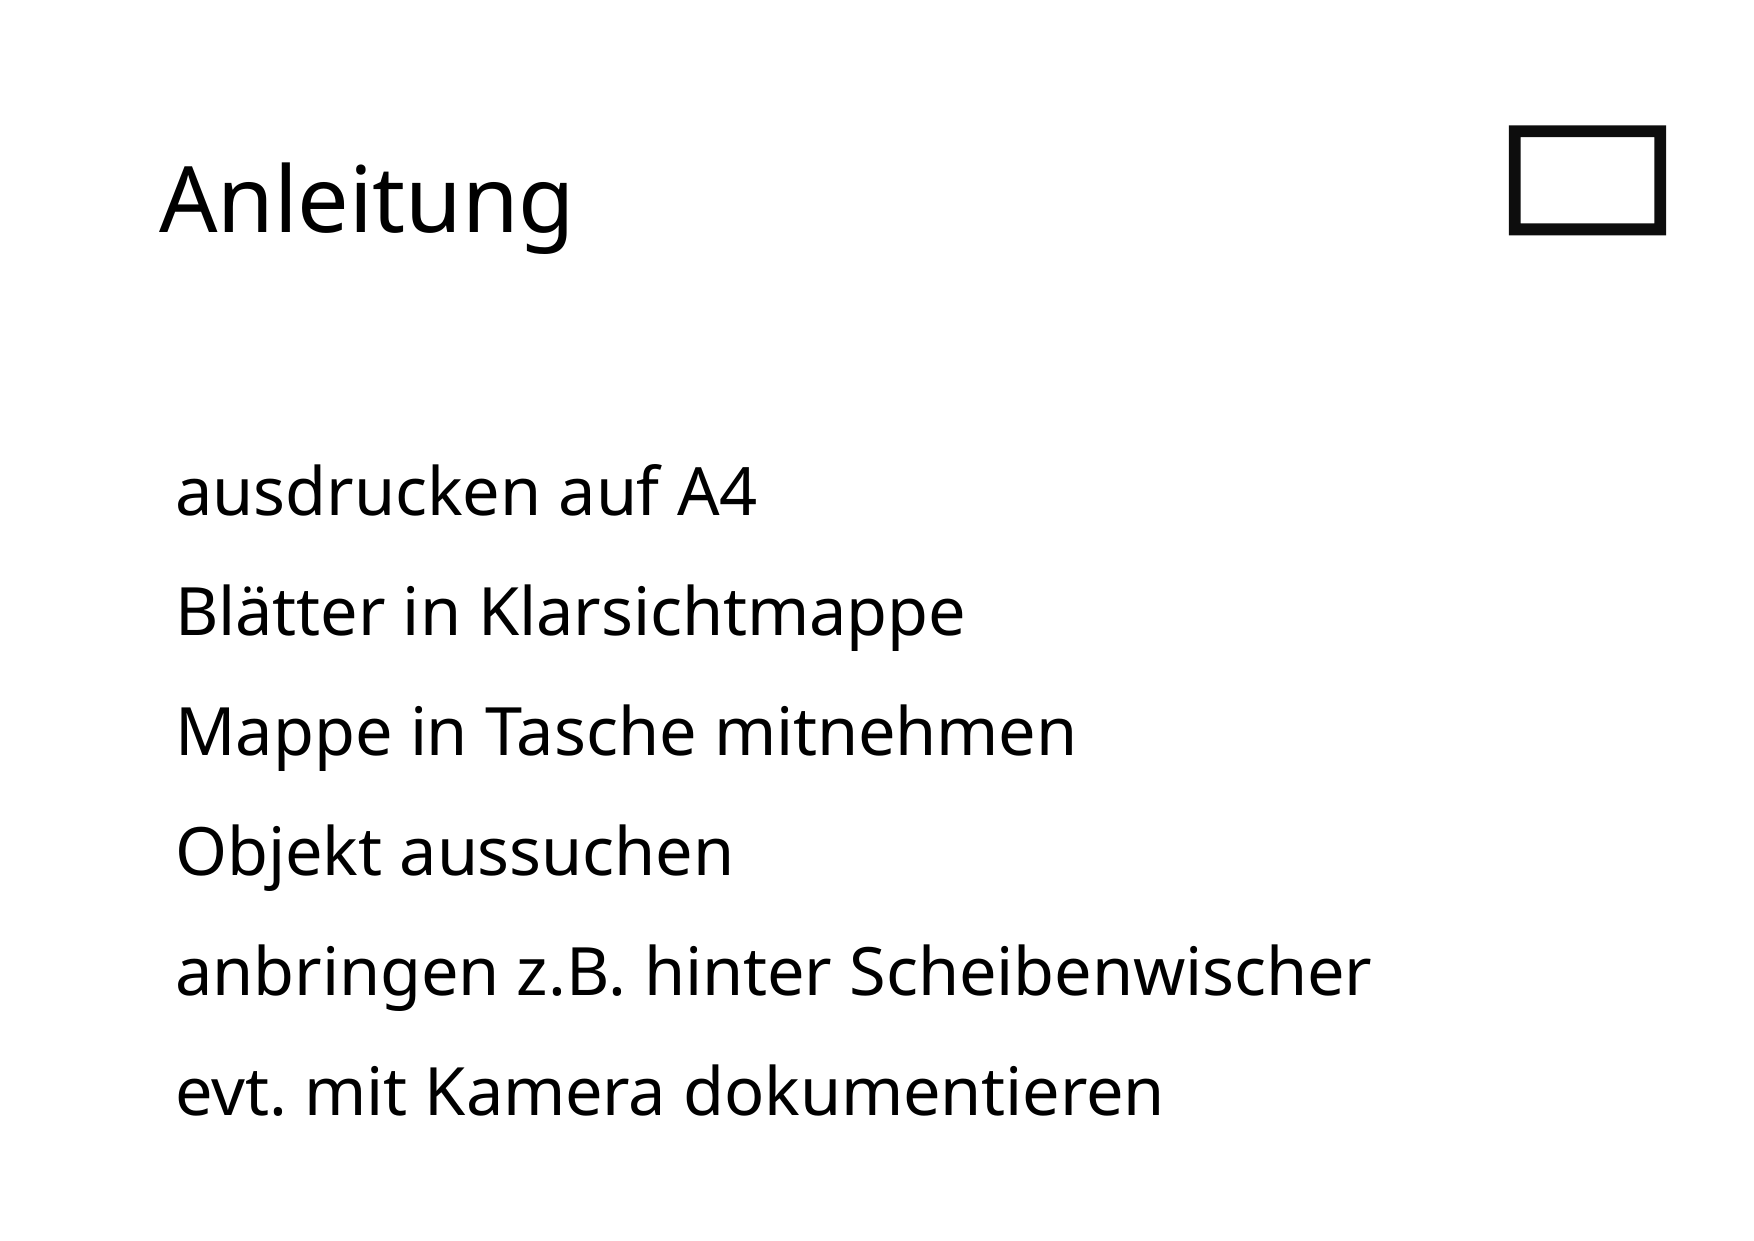

# Anleitung
ausdrucken auf A4
Blätter in Klarsichtmappe
Mappe in Tasche mitnehmen
Objekt aussuchen
anbringen z.B. hinter Scheibenwischer
evt. mit Kamera dokumentieren